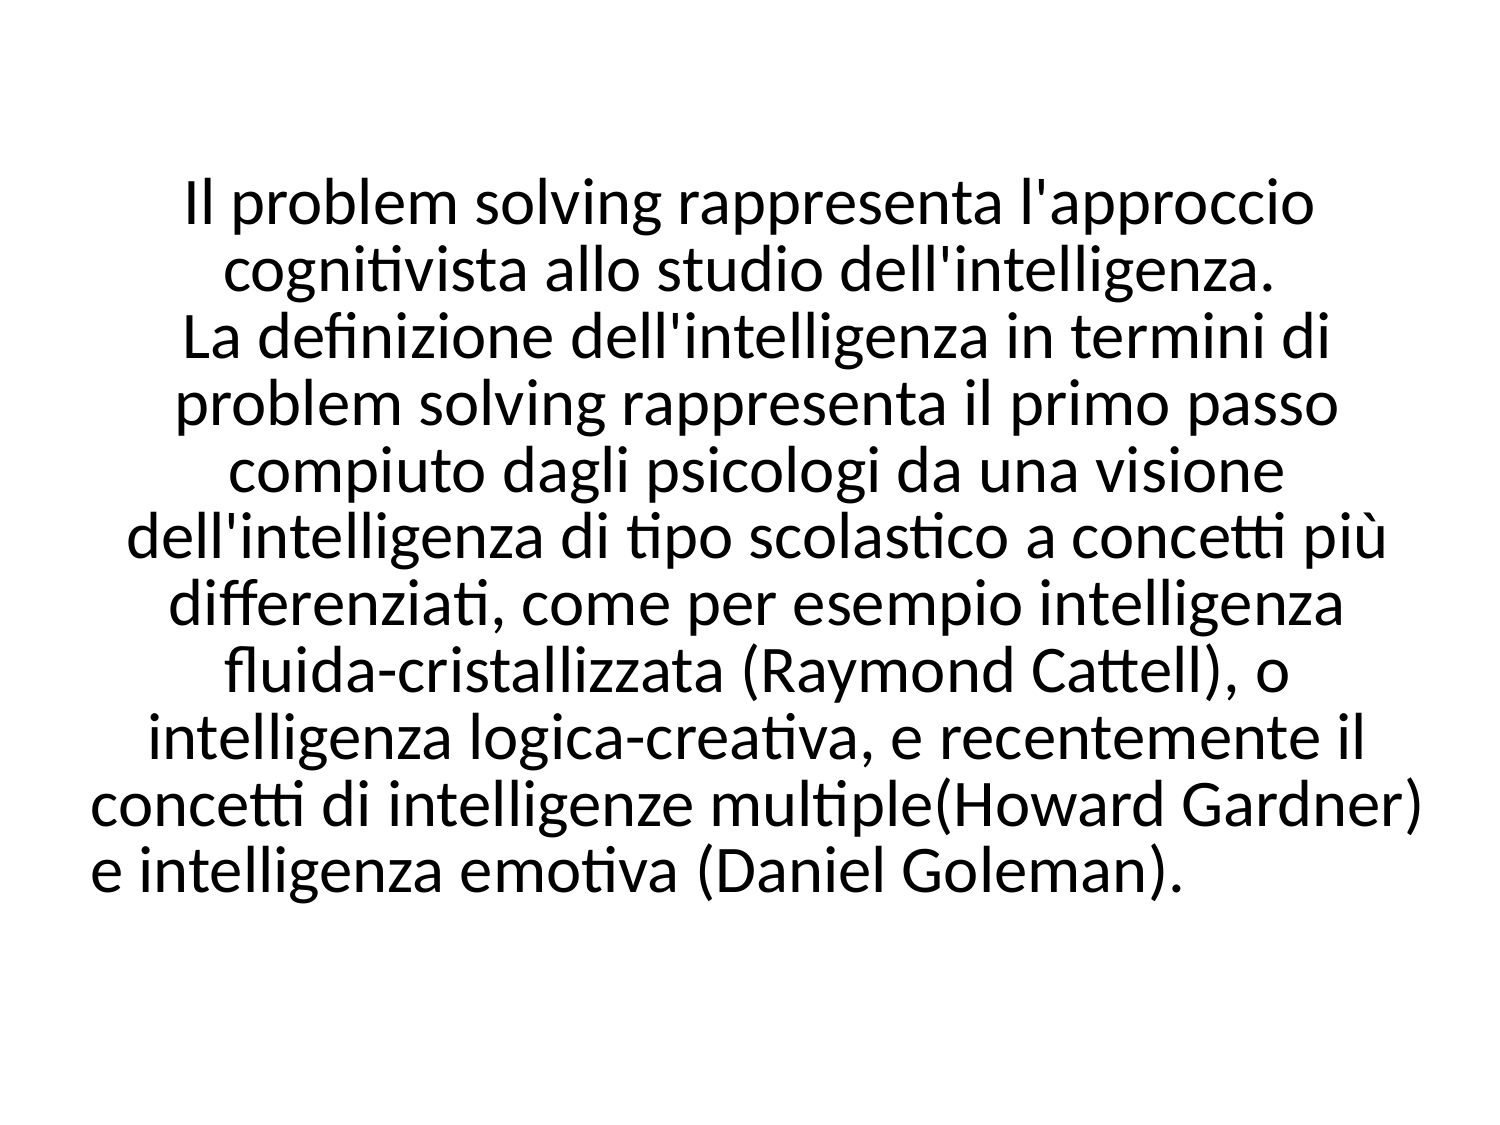

# Il problem solving rappresenta l'approccio cognitivista allo studio dell'intelligenza. La definizione dell'intelligenza in termini di problem solving rappresenta il primo passo compiuto dagli psicologi da una visione dell'intelligenza di tipo scolastico a concetti più differenziati, come per esempio intelligenza fluida-cristallizzata (Raymond Cattell), o intelligenza logica-creativa, e recentemente il concetti di intelligenze multiple(Howard Gardner) e intelligenza emotiva (Daniel Goleman).